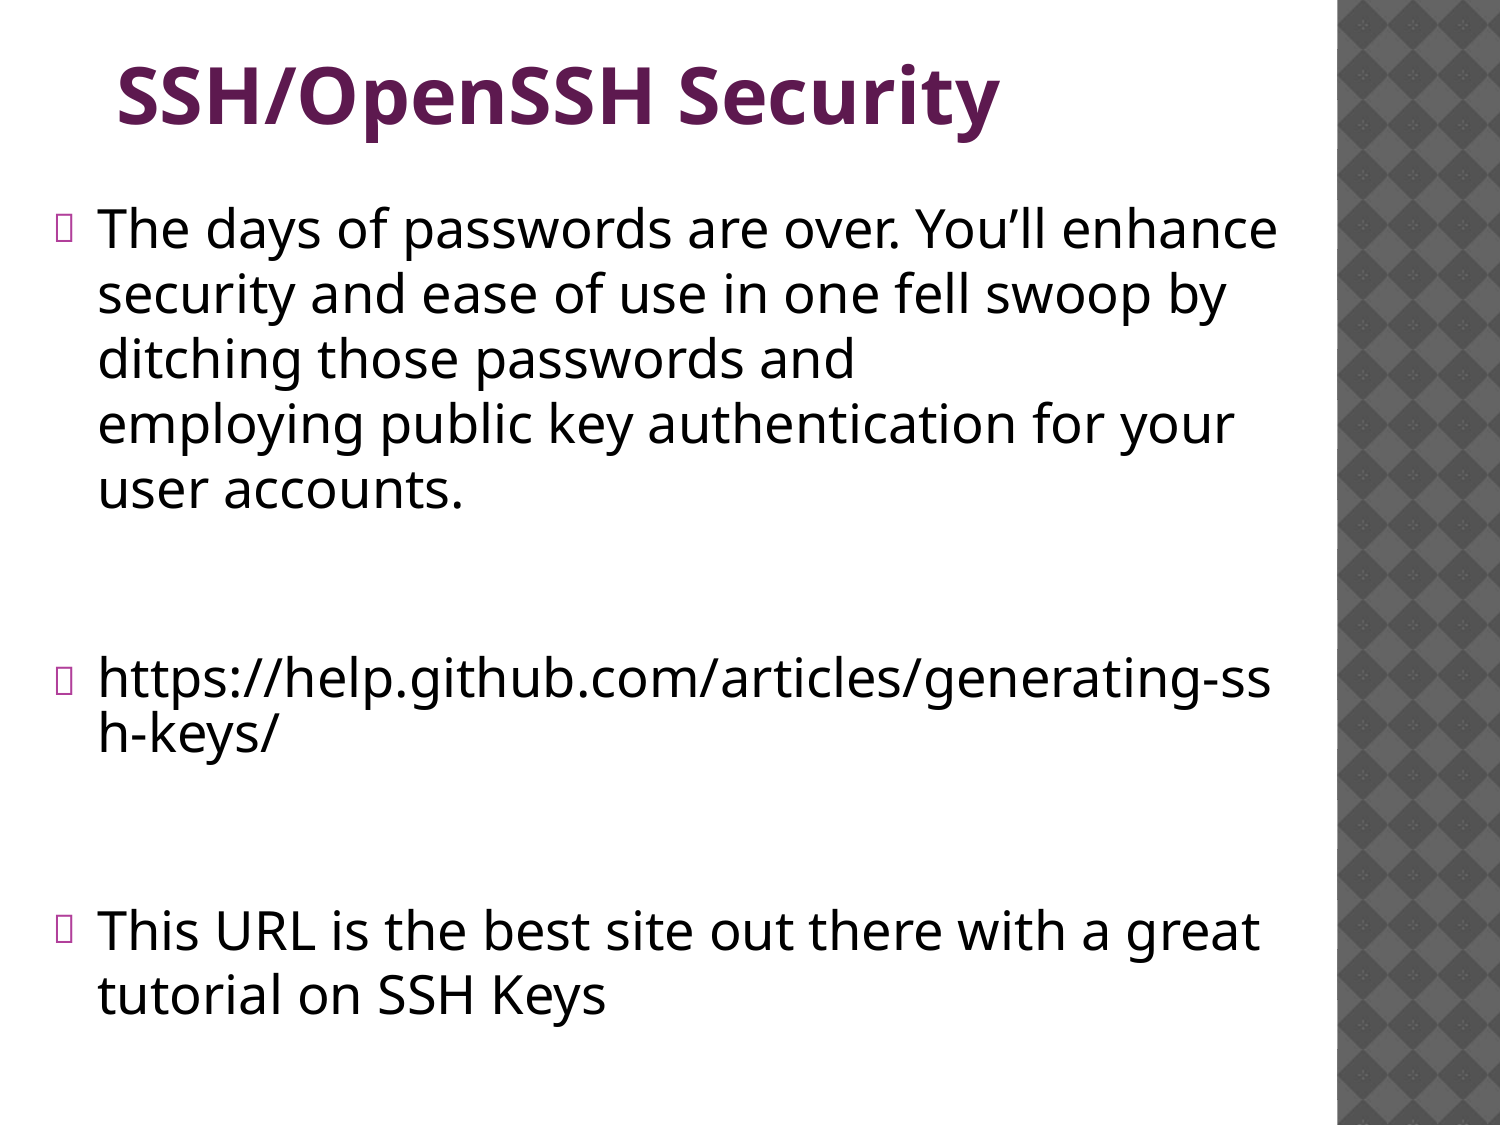

# SSH/OpenSSH Security
The days of passwords are over. You’ll enhance security and ease of use in one fell swoop by ditching those passwords and employing public key authentication for your user accounts.
https://help.github.com/articles/generating-ssh-keys/
This URL is the best site out there with a great tutorial on SSH Keys
DenyHosts: Is an open source log-based intrusion prevention security script for SSH servers was written in python programming language that intended to run by Linux system administrators and users to monitor and analyzes SSH server access logs for failed login attempts knows as dictionary based attacks and brute force attacks. The script works by banning IP addresses after set number of failed login attempts and also prevent such attacks from gaining access to server.
Fail2ban: A popular open sourceintrusion detection/prevention framework written in python programming language. It operates by scanning log files such as/var/log/secure, /var/log/auth.log, /var/log/pwdfail etc. for too many failed login attempts. Fail2ban used to update Netfilter/iptables or TCP Wrapper’s hosts.deny file, to reject an attacker’sIP address for a set amount of time. It also has a ability to unban a blocked IP address for a certain period of time set by administrators. However, an certain minutes of unban is more enough to stop such malicious attacks.
Disable Root Login: By default Linux systems are configured to allow ssh remote logins for everyone including root.
SSH Passwordless Login: A SSH Password-less login with SSH keygen will establish a trust relationship between two Linux servers which makes file transfer and synchronization much easier. This is very useful if you are dealing with remote automated backups, remote scripting execution, file transfer, remote script management etc without enter passwrod each time.
https://help.ubuntu.com/community/SSH/OpenSSH/Keys